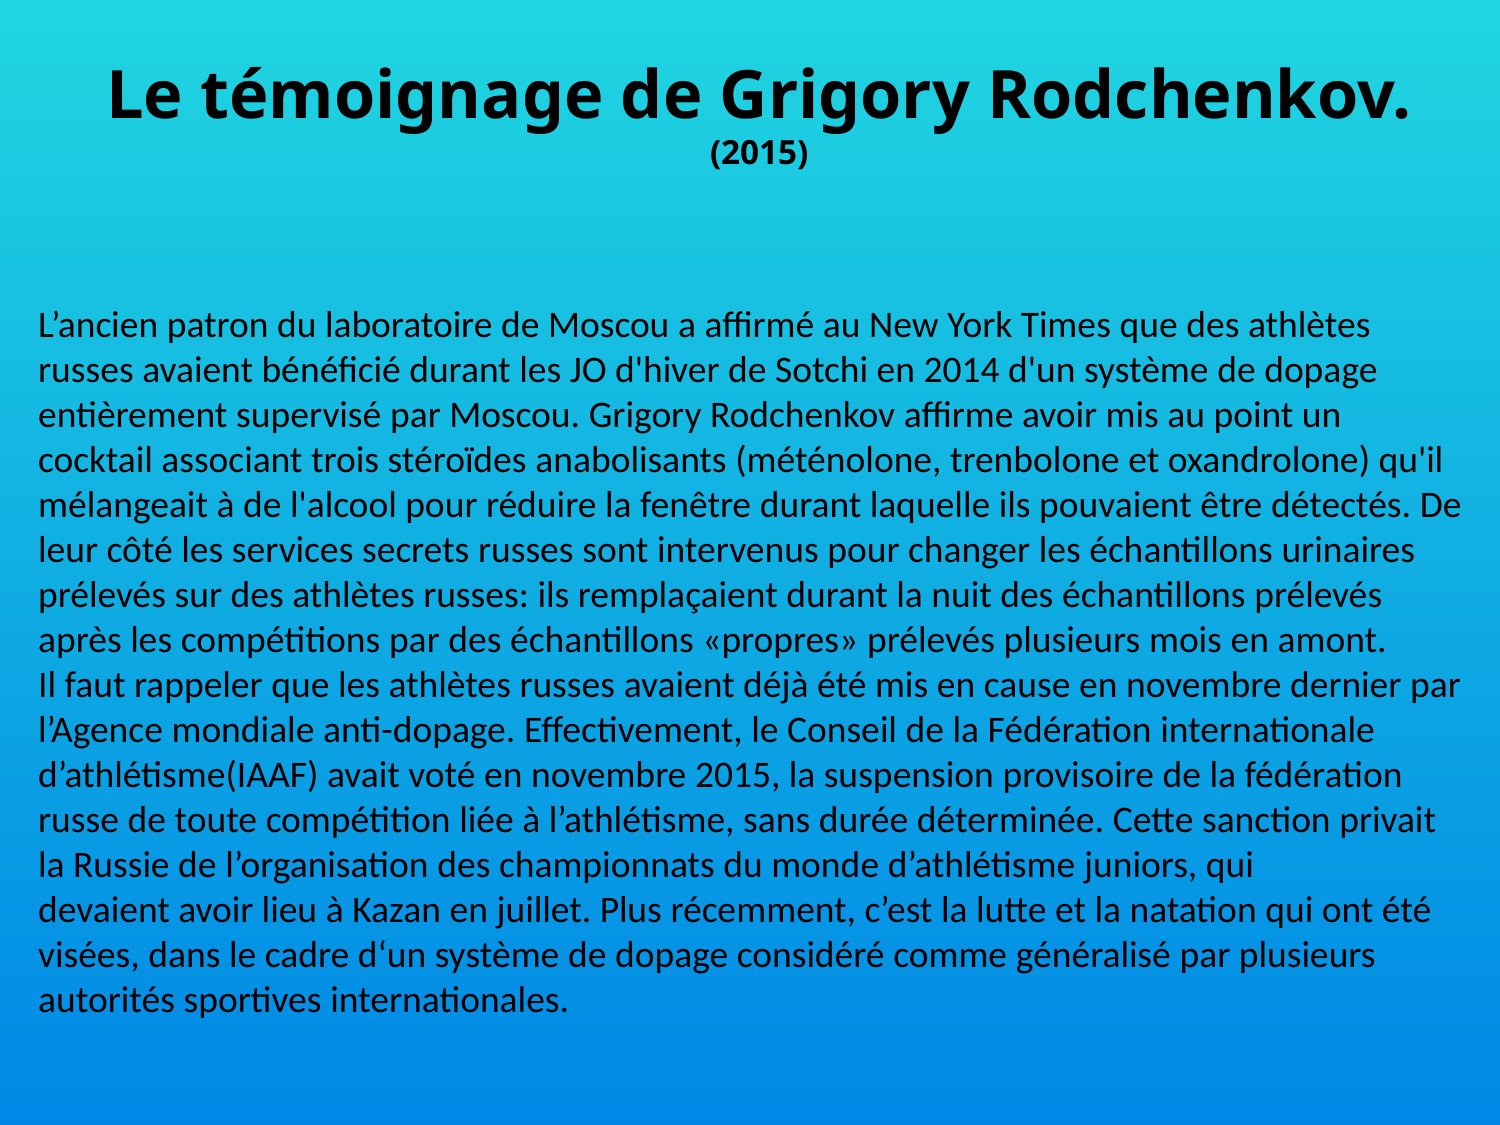

# Le témoignage de Grigory Rodchenkov. (2015)
L’ancien patron du laboratoire de Moscou a affirmé au New York Times que des athlètes russes avaient bénéficié durant les JO d'hiver de Sotchi en 2014 d'un système de dopage entièrement supervisé par Moscou. Grigory Rodchenkov affirme avoir mis au point un cocktail associant trois stéroïdes anabolisants (méténolone, trenbolone et oxandrolone) qu'il mélangeait à de l'alcool pour réduire la fenêtre durant laquelle ils pouvaient être détectés. De leur côté les services secrets russes sont intervenus pour changer les échantillons urinaires prélevés sur des athlètes russes: ils remplaçaient durant la nuit des échantillons prélevés après les compétitions par des échantillons «propres» prélevés plusieurs mois en amont.
Il faut rappeler que les athlètes russes avaient déjà été mis en cause en novembre dernier par l’Agence mondiale anti-dopage. Effectivement, le Conseil de la Fédération internationale d’athlétisme(IAAF) avait voté en novembre 2015, la suspension provisoire de la fédération russe de toute compétition liée à l’athlétisme, sans durée déterminée. Cette sanction privait la Russie de l’organisation des championnats du monde d’athlétisme juniors, qui devaient avoir lieu à Kazan en juillet. Plus récemment, c’est la lutte et la natation qui ont été visées, dans le cadre d‘un système de dopage considéré comme généralisé par plusieurs autorités sportives internationales.